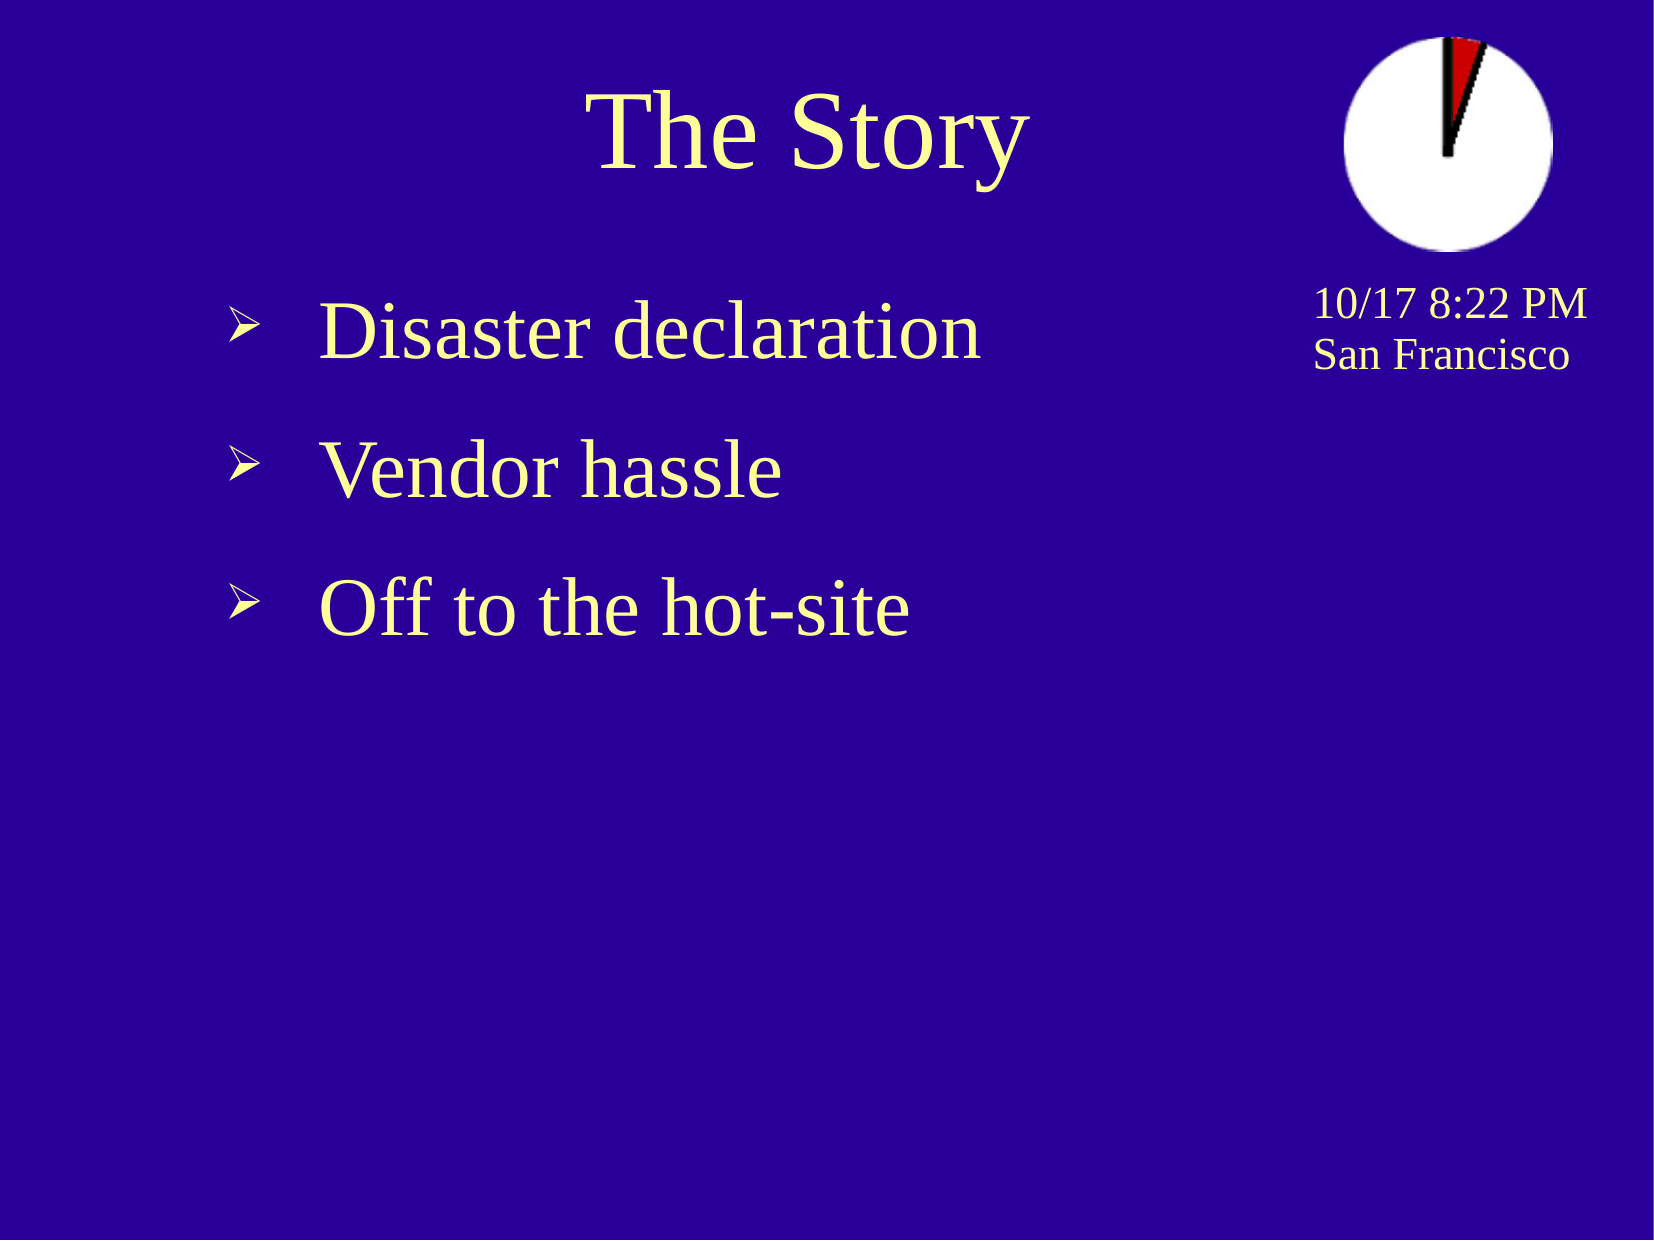

# The Story
10/17 8:22 PM San Francisco
Disaster declaration
Vendor hassle
Off to the hot-site